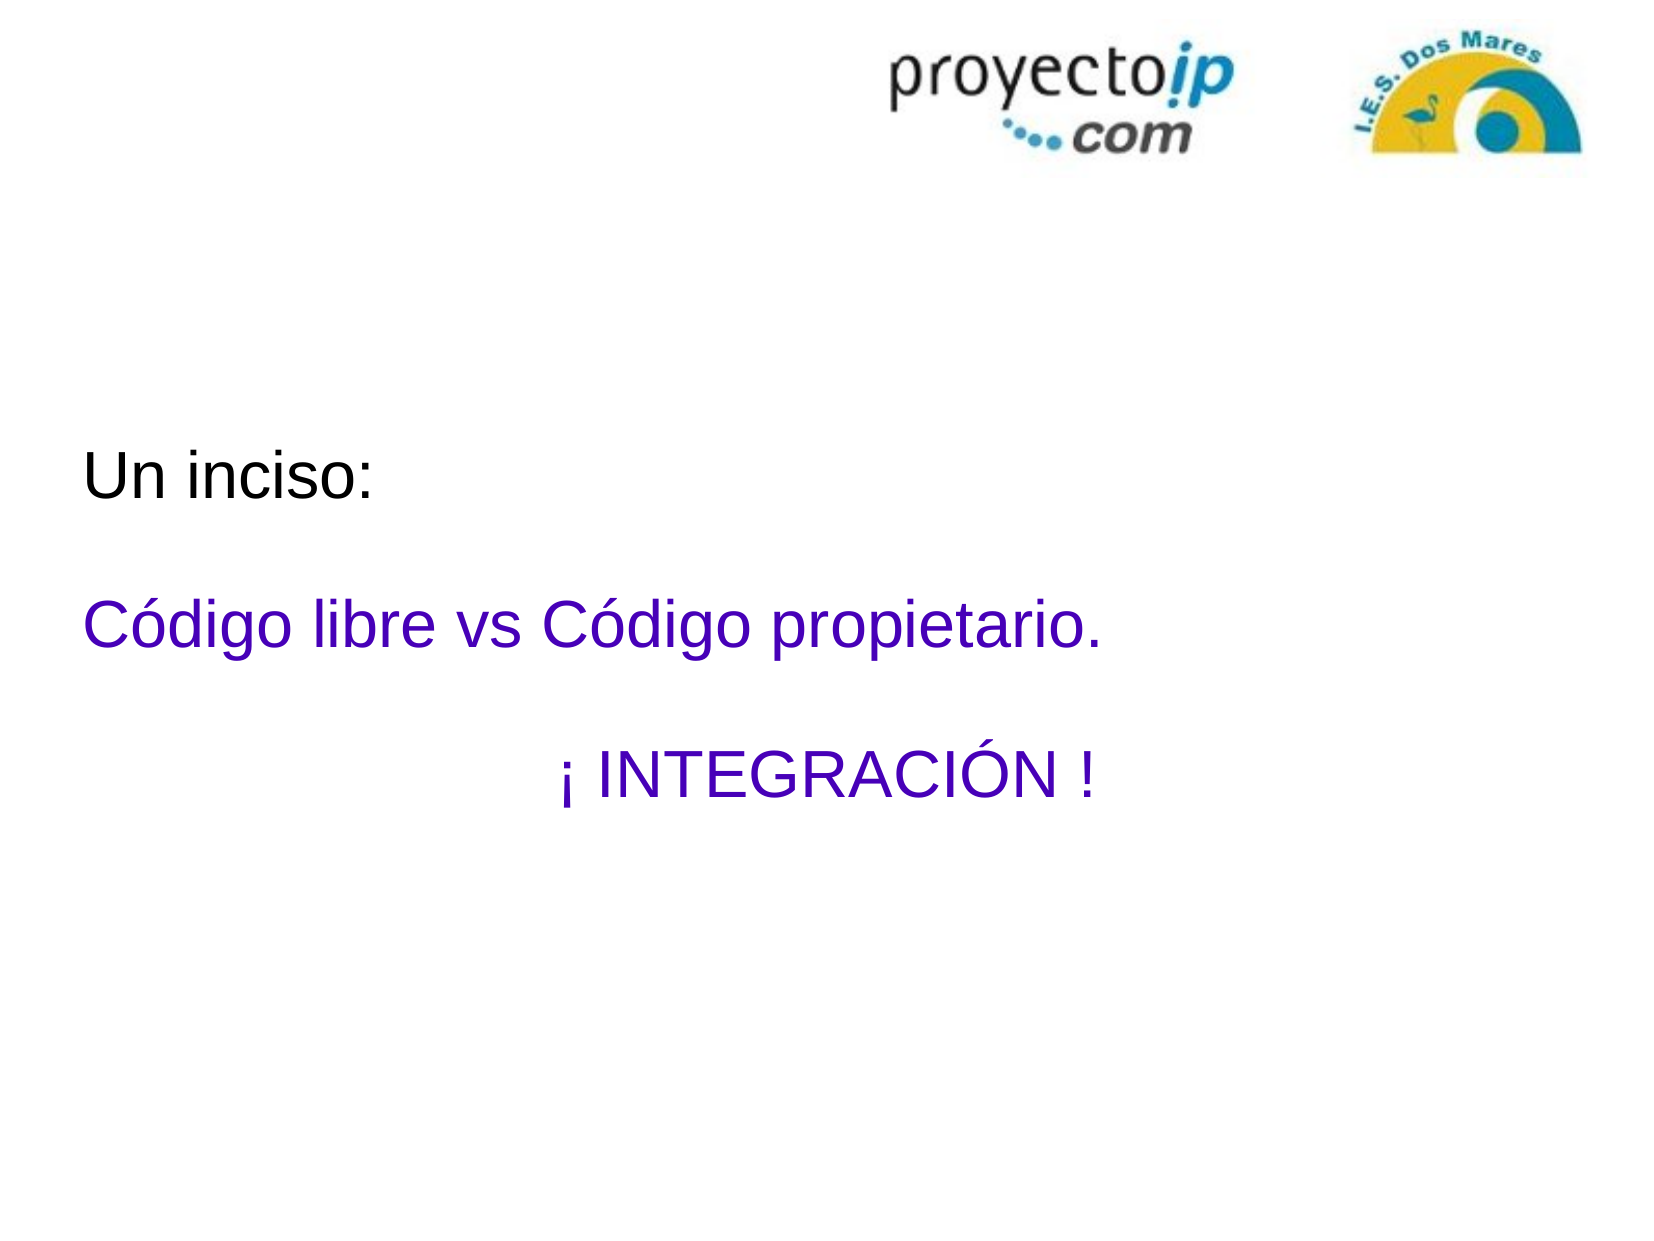

# Un inciso:
Código libre vs Código propietario.
¡ INTEGRACIÓN !